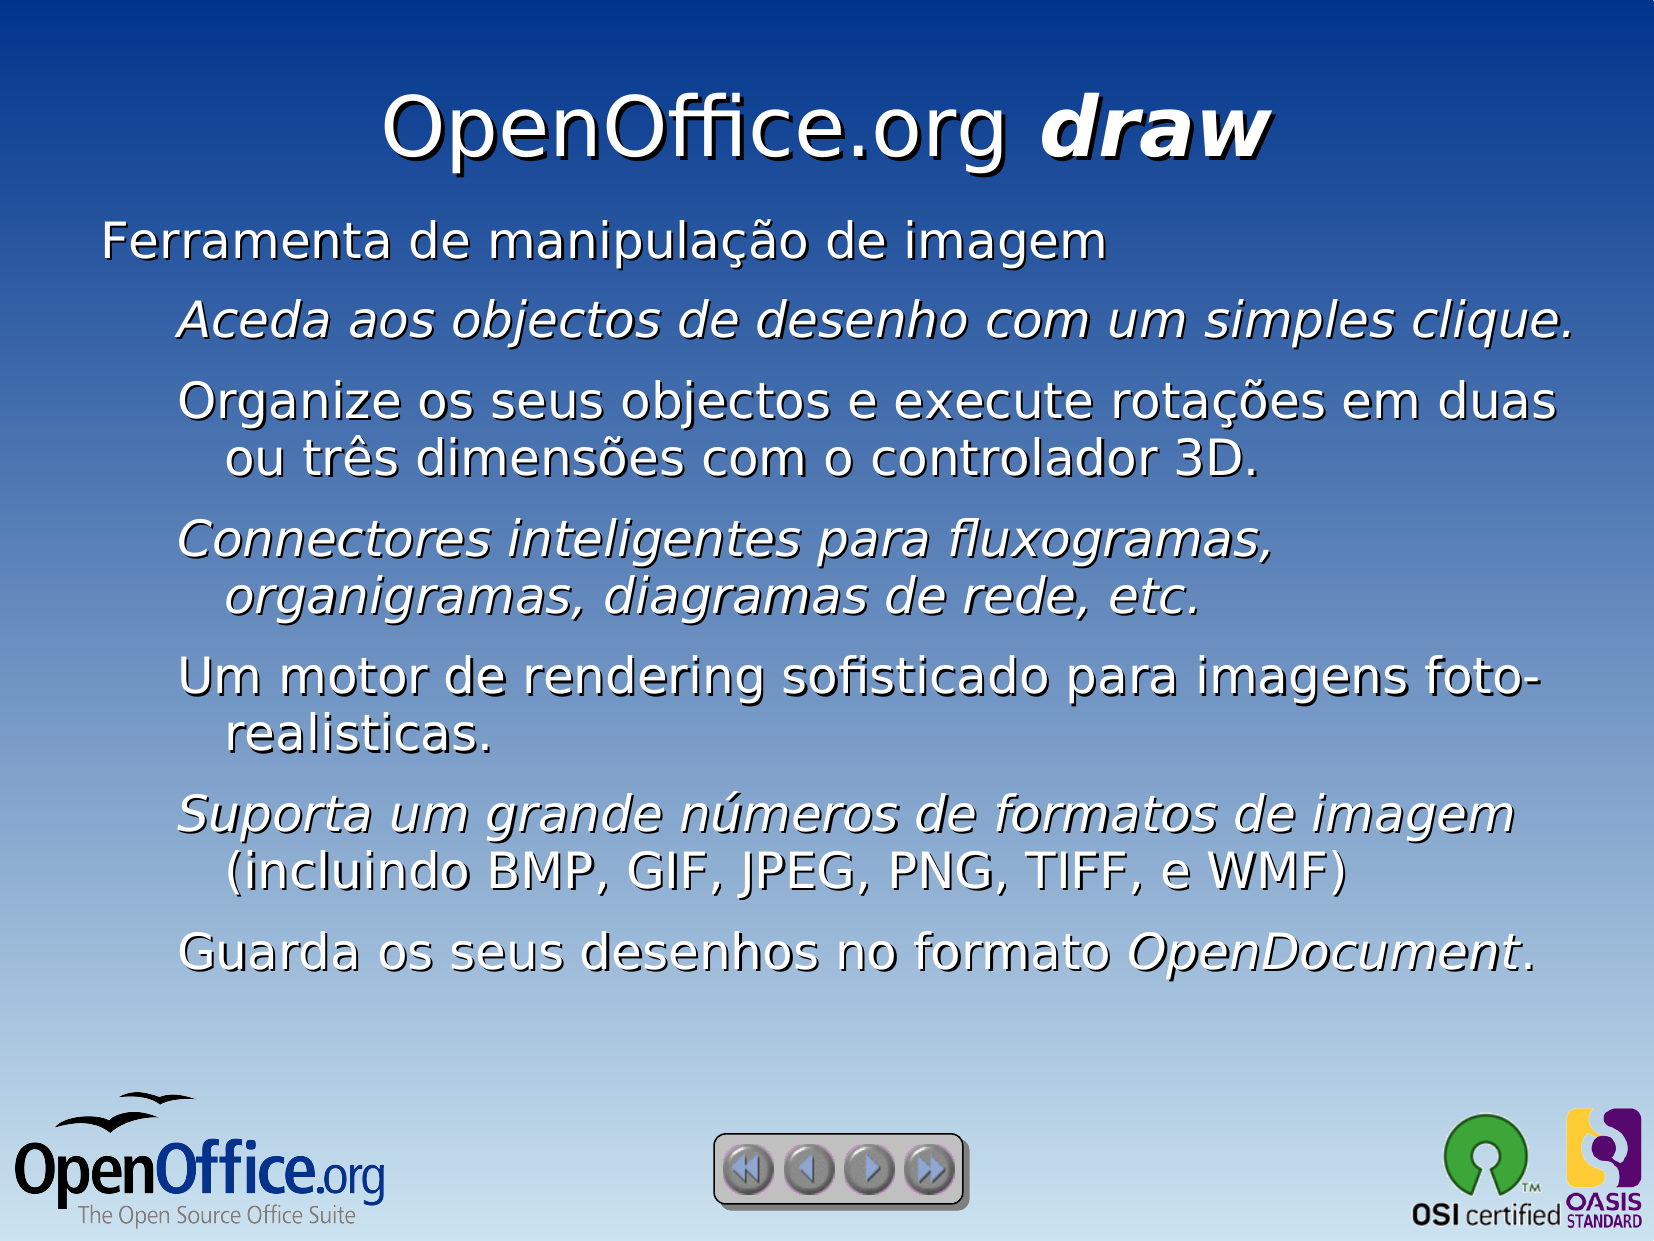

# OpenOffice.org draw
Ferramenta de manipulação de imagem
Aceda aos objectos de desenho com um simples clique.
Organize os seus objectos e execute rotações em duas ou três dimensões com o controlador 3D.
Connectores inteligentes para fluxogramas, organigramas, diagramas de rede, etc.
Um motor de rendering sofisticado para imagens foto-realisticas.
Suporta um grande números de formatos de imagem (incluindo BMP, GIF, JPEG, PNG, TIFF, e WMF)
Guarda os seus desenhos no formato OpenDocument.